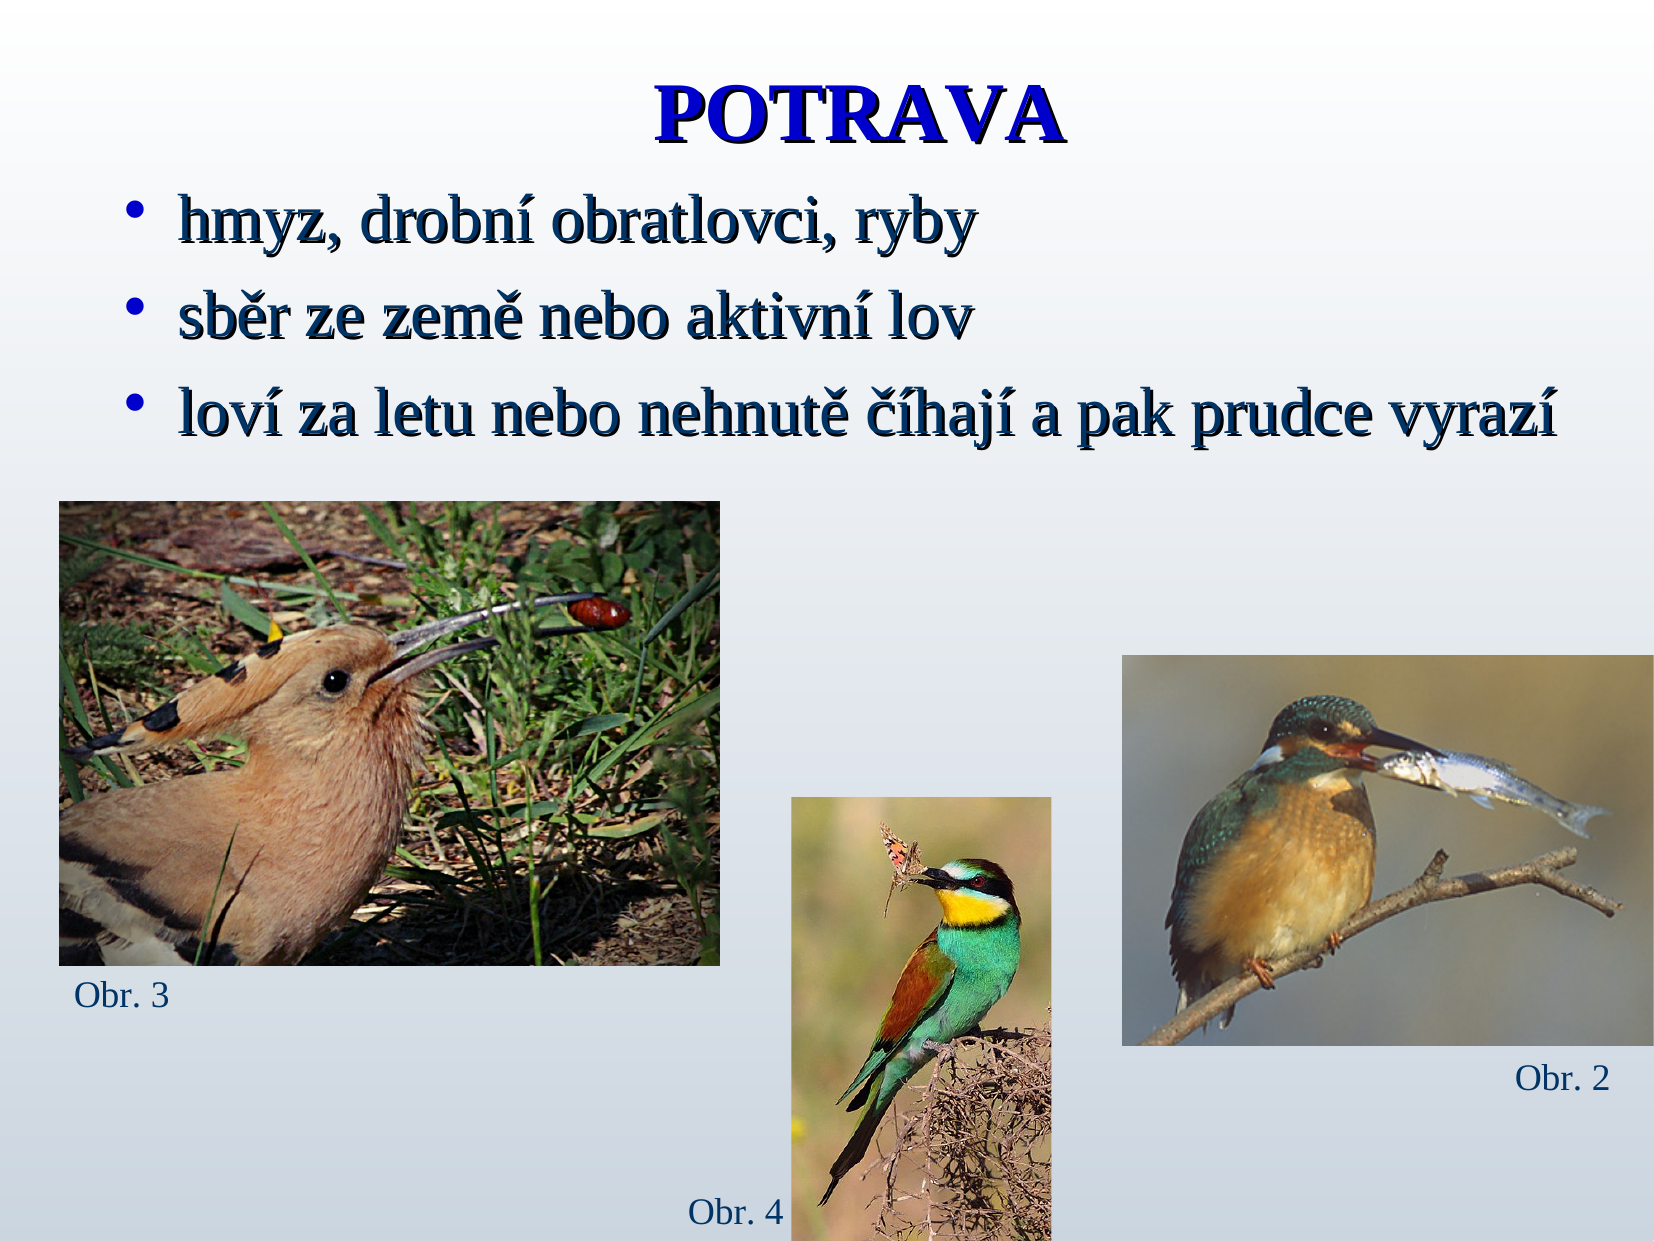

# POTRAVA
hmyz, drobní obratlovci, ryby
sběr ze země nebo aktivní lov
loví za letu nebo nehnutě číhají a pak prudce vyrazí
Obr. 3
Obr. 2
Obr. 4